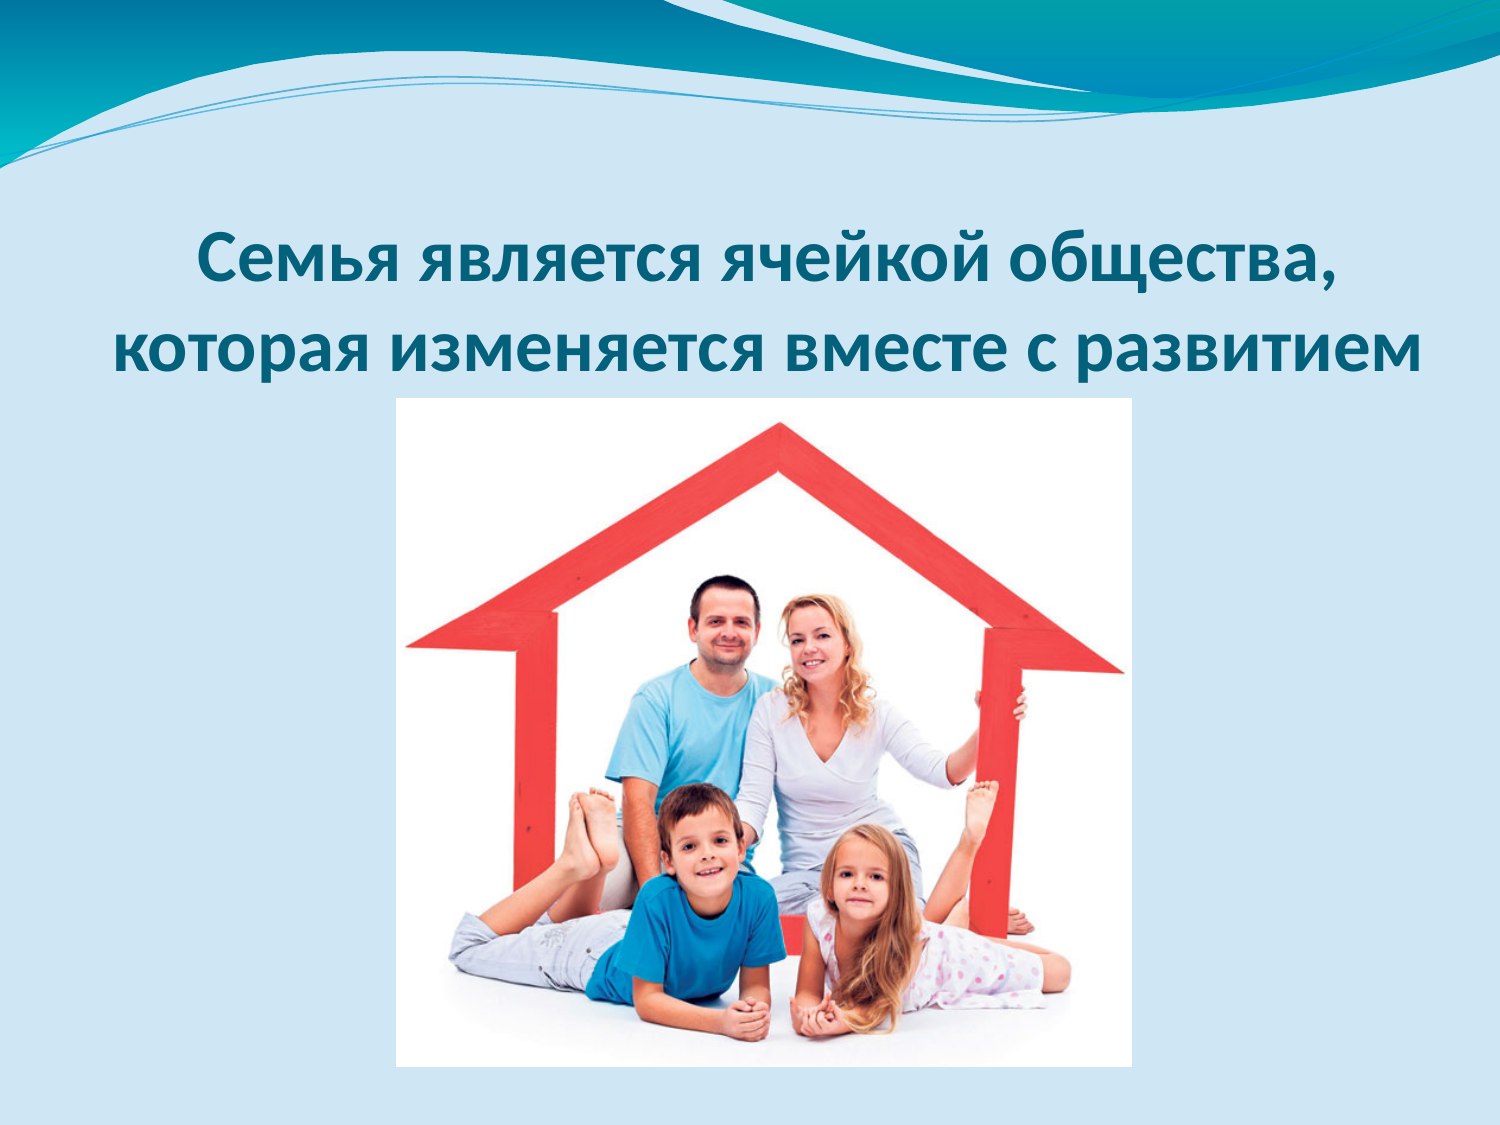

# Семья является ячейкой общества, которая изменяется вместе с развитием культурного социума.